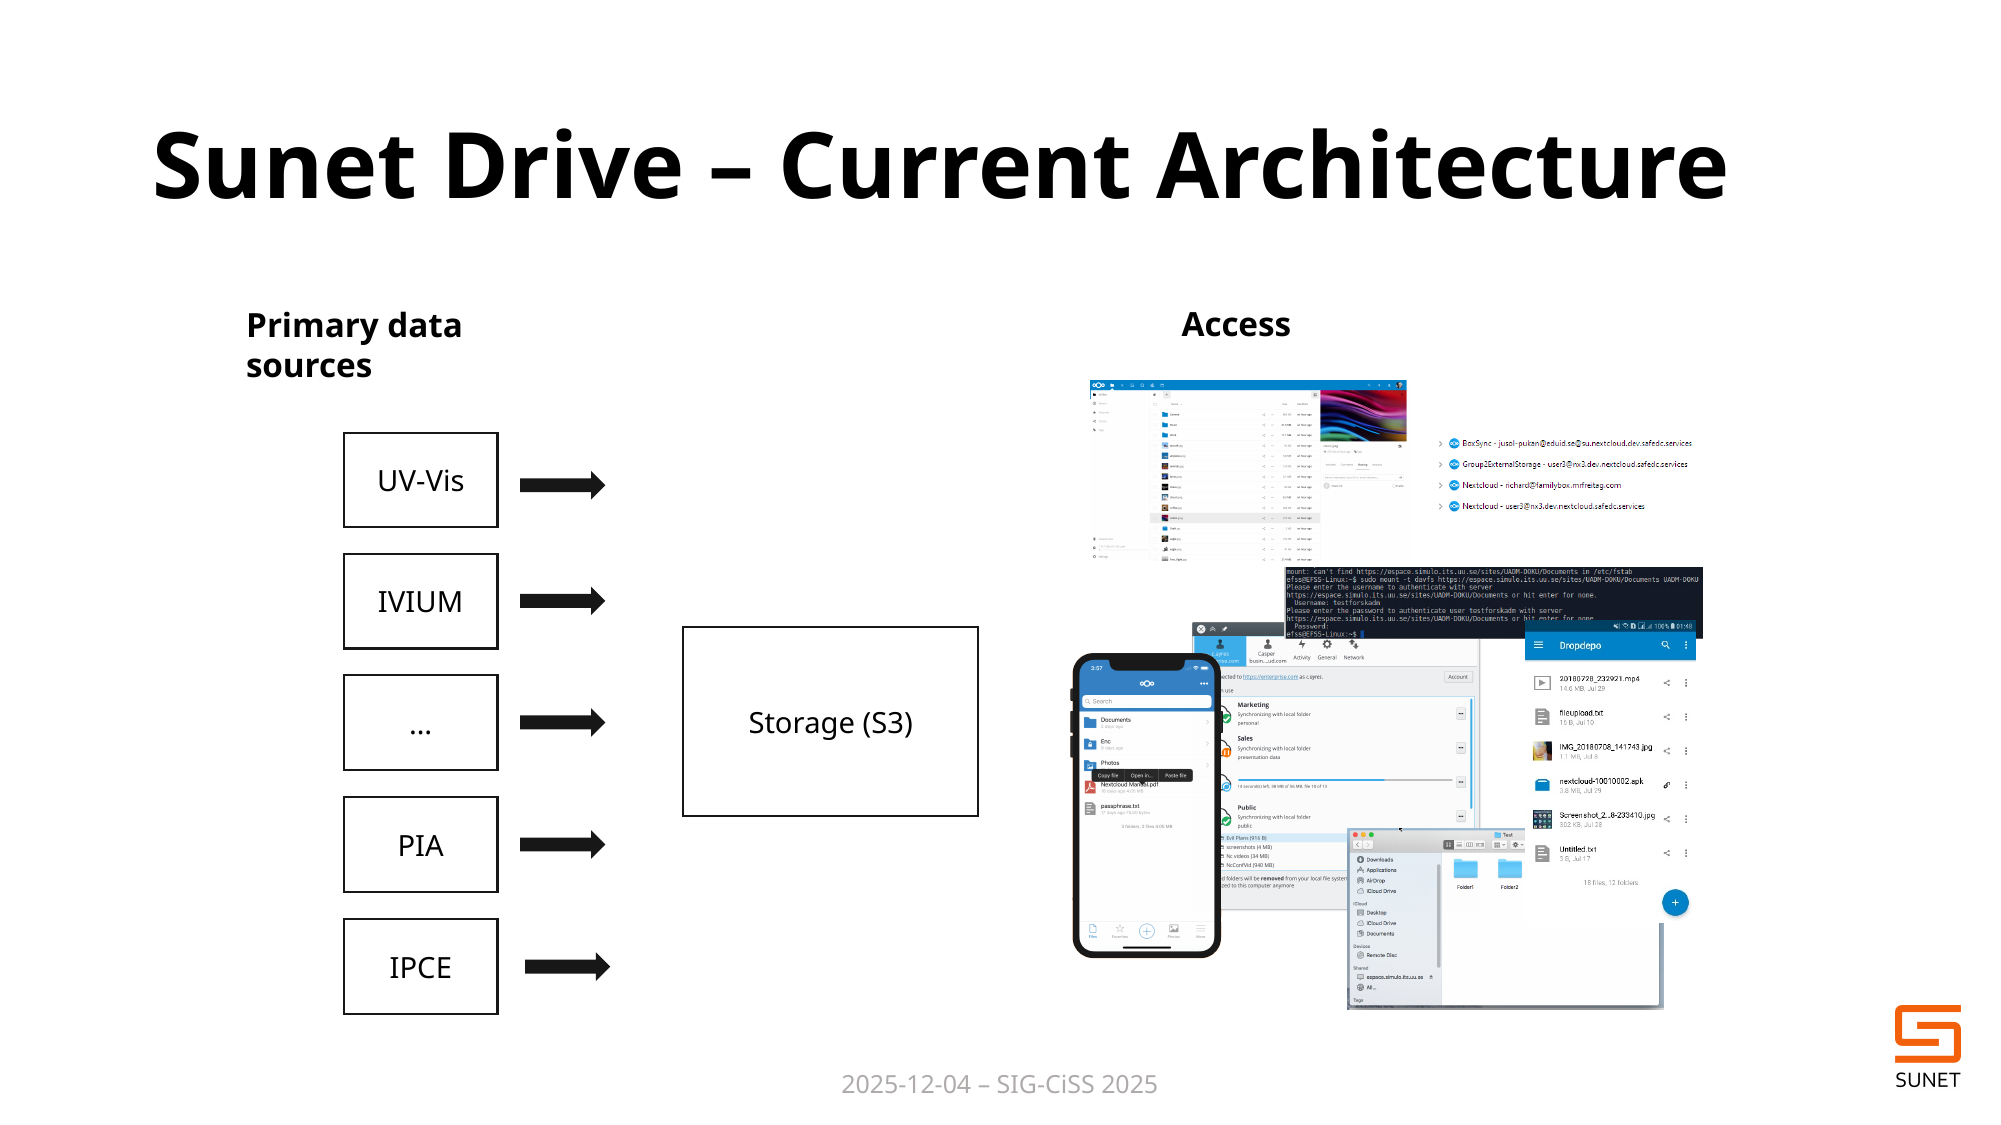

Sunet Drive – Current Architecture
Access
Primary data sources
UV-Vis
IVIUM
Storage (S3)
…
PIA
IPCE
2025-12-04 – SIG-CiSS 2025